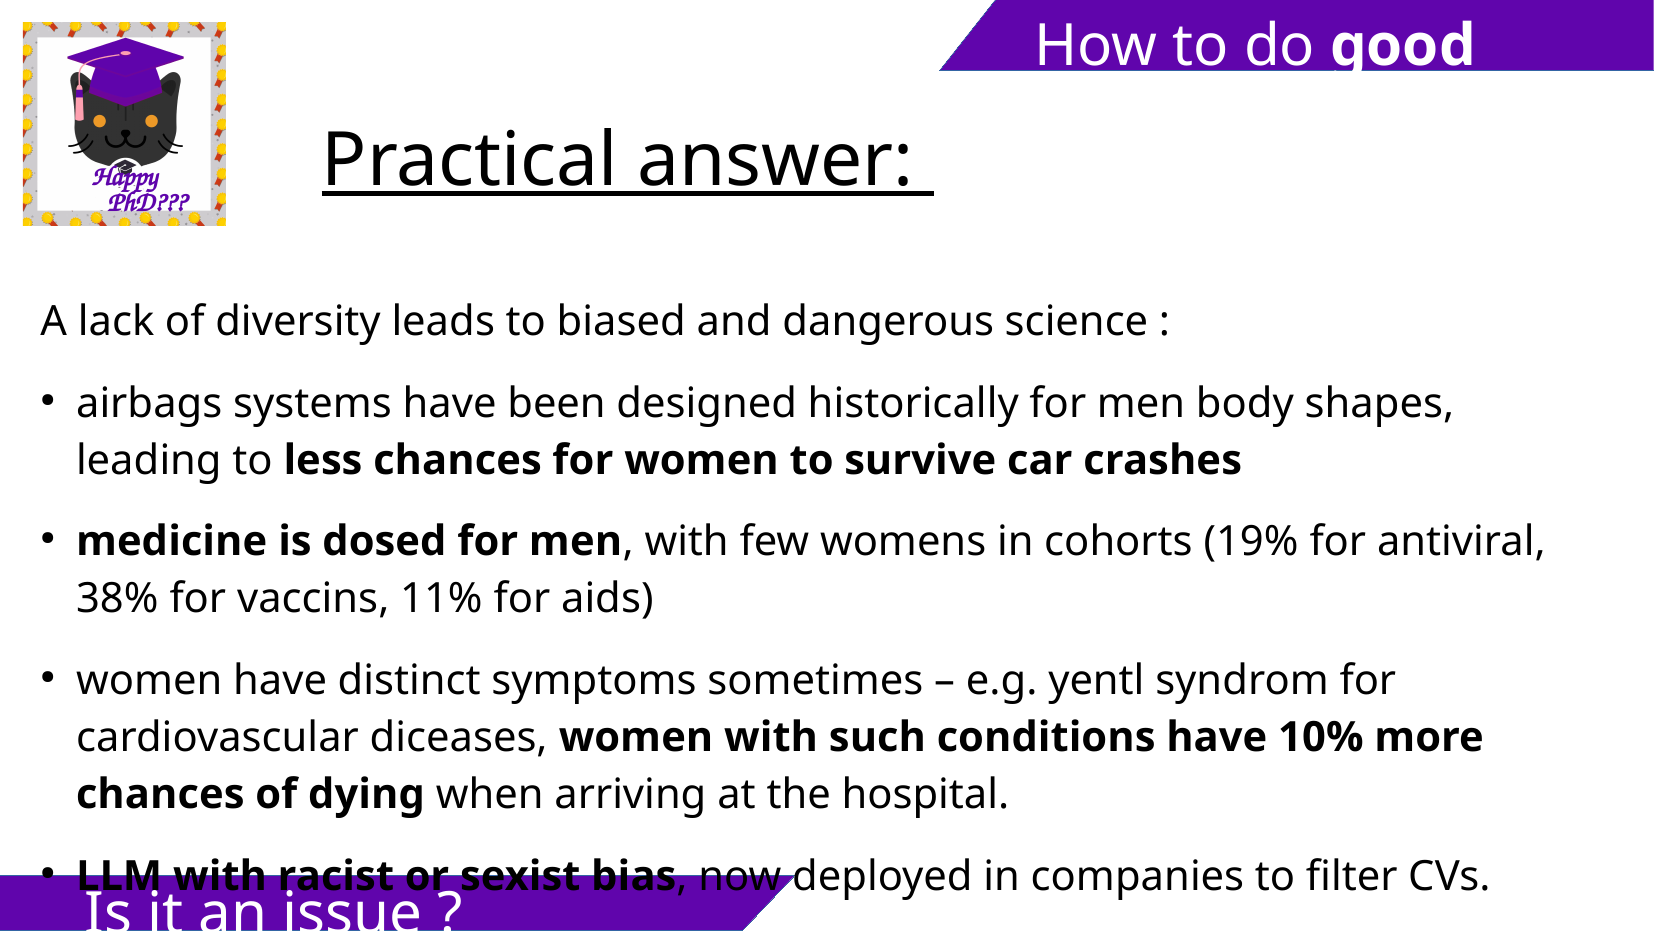

Practical answer:
A lack of diversity leads to biased and dangerous science :
airbags systems have been designed historically for men body shapes, leading to less chances for women to survive car crashes
medicine is dosed for men, with few womens in cohorts (19% for antiviral, 38% for vaccins, 11% for aids)
women have distinct symptoms sometimes – e.g. yentl syndrom for cardiovascular diceases, women with such conditions have 10% more chances of dying when arriving at the hospital.
LLM with racist or sexist bias, now deployed in companies to filter CVs.
Is it an issue ?